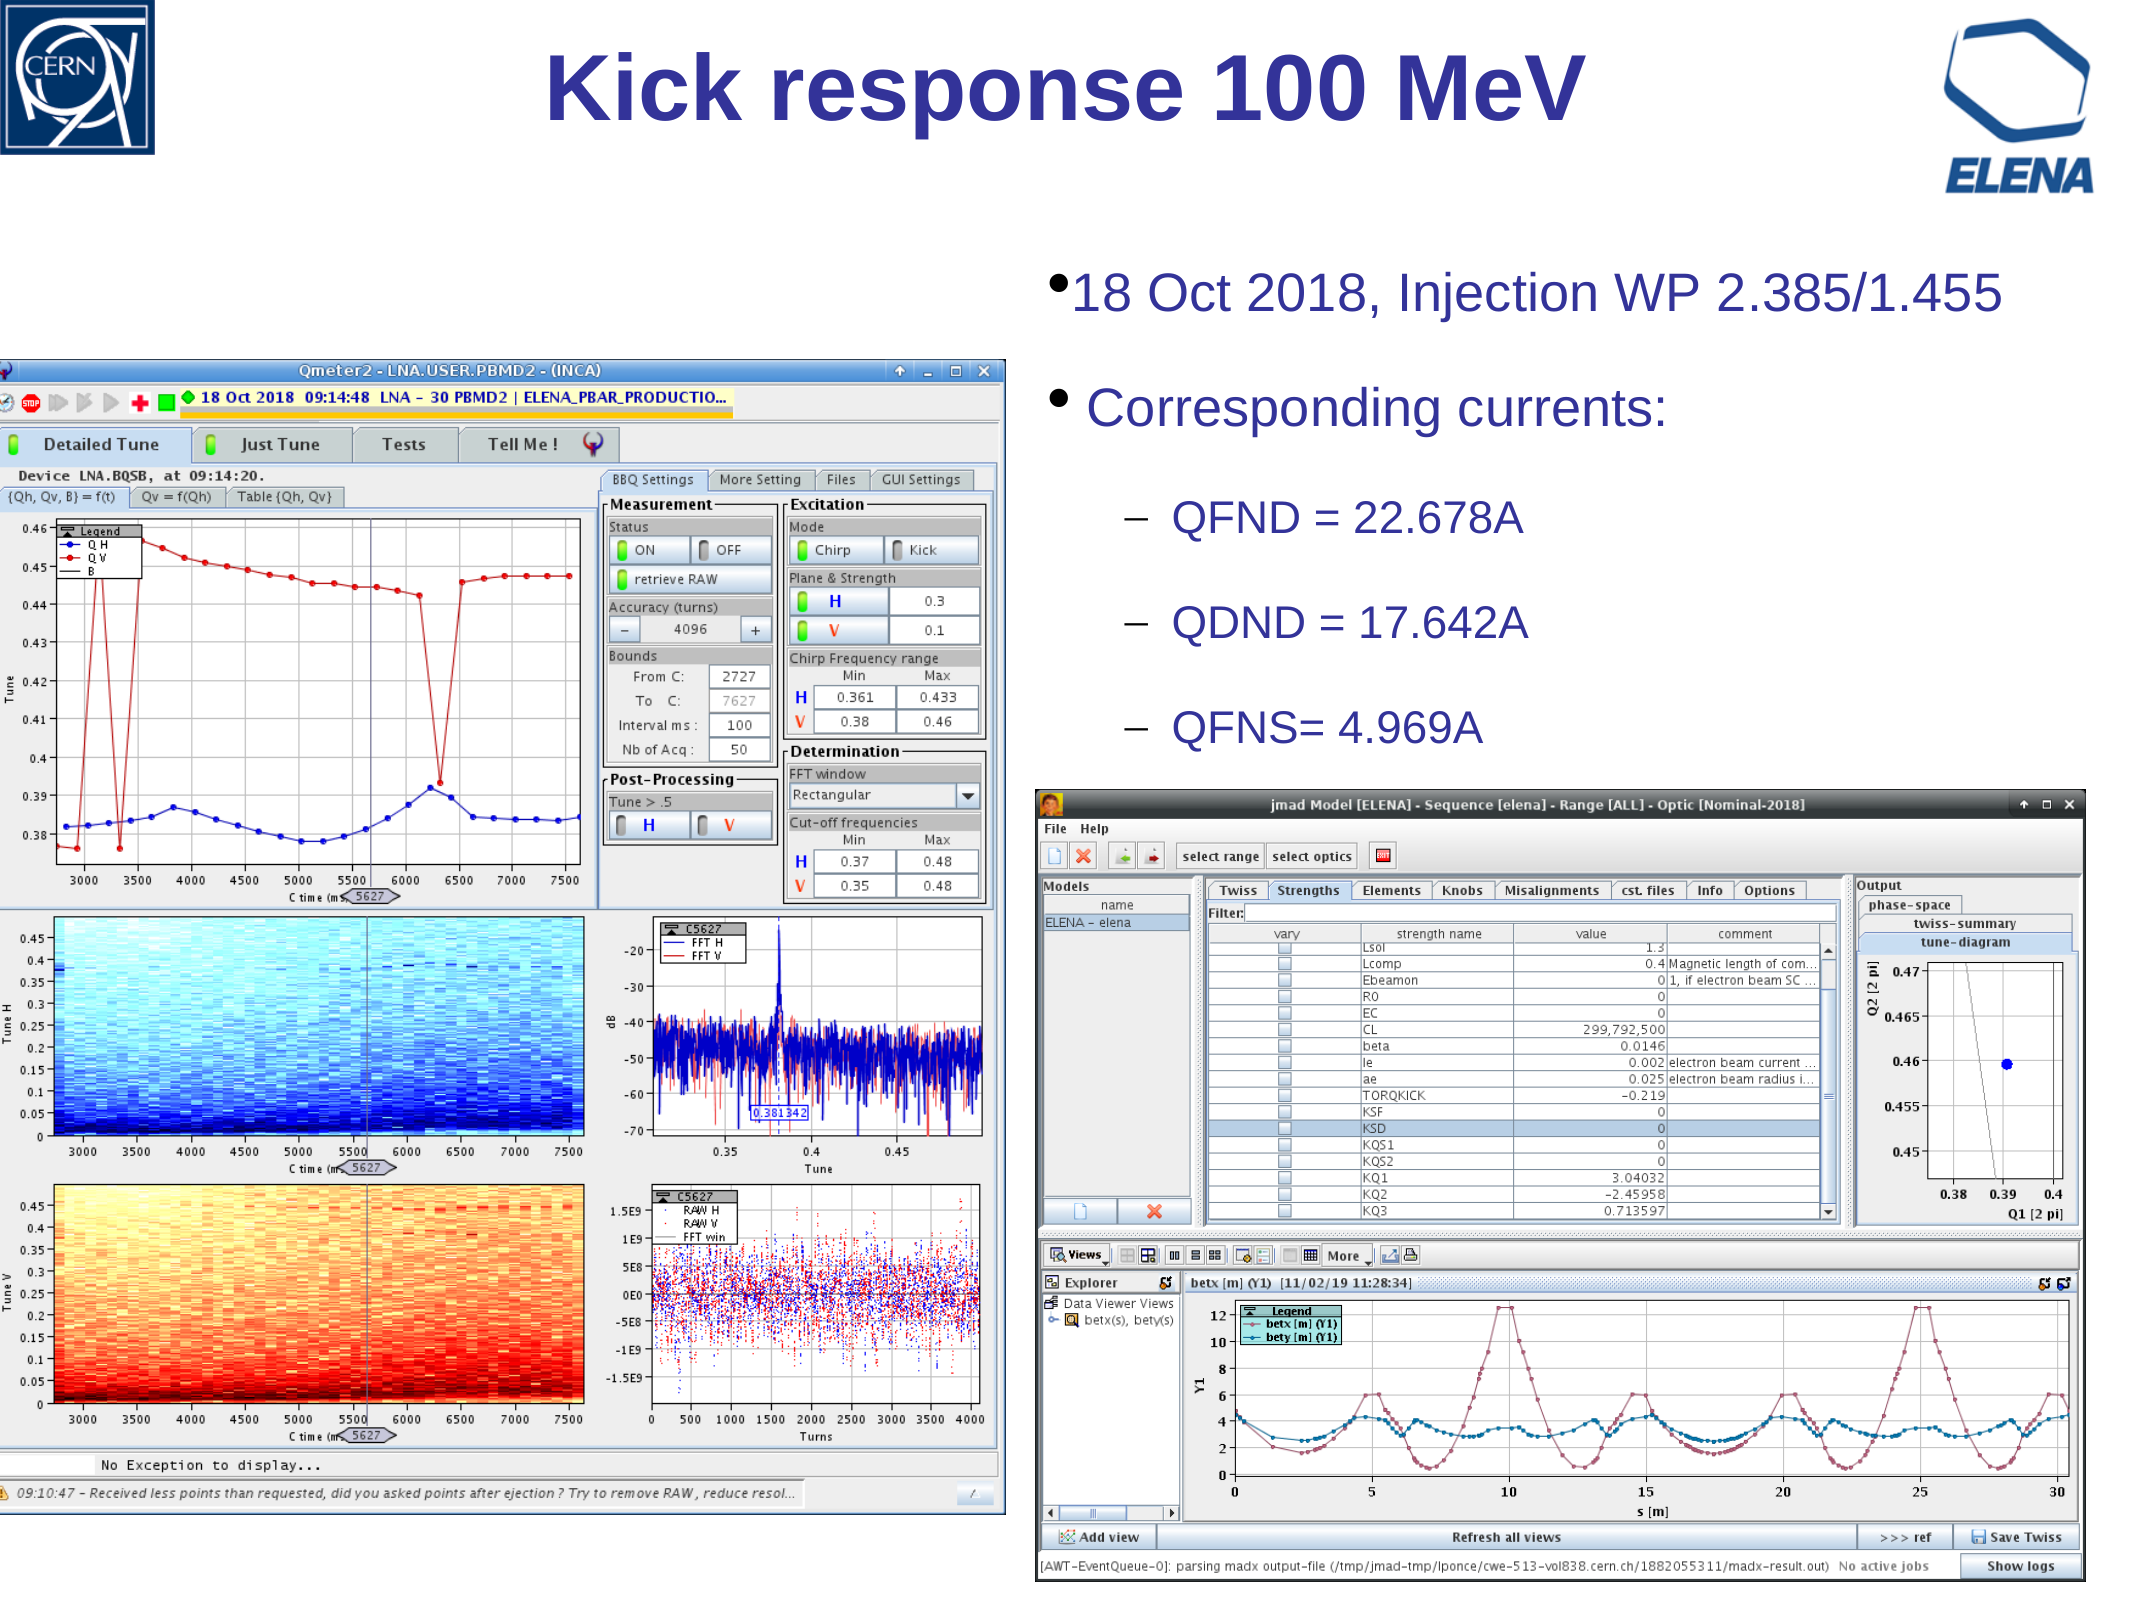

# Kick response 100 MeV
18 Oct 2018, Injection WP 2.385/1.455
 Corresponding currents:
QFND = 22.678A
QDND = 17.642A
QFNS= 4.969A